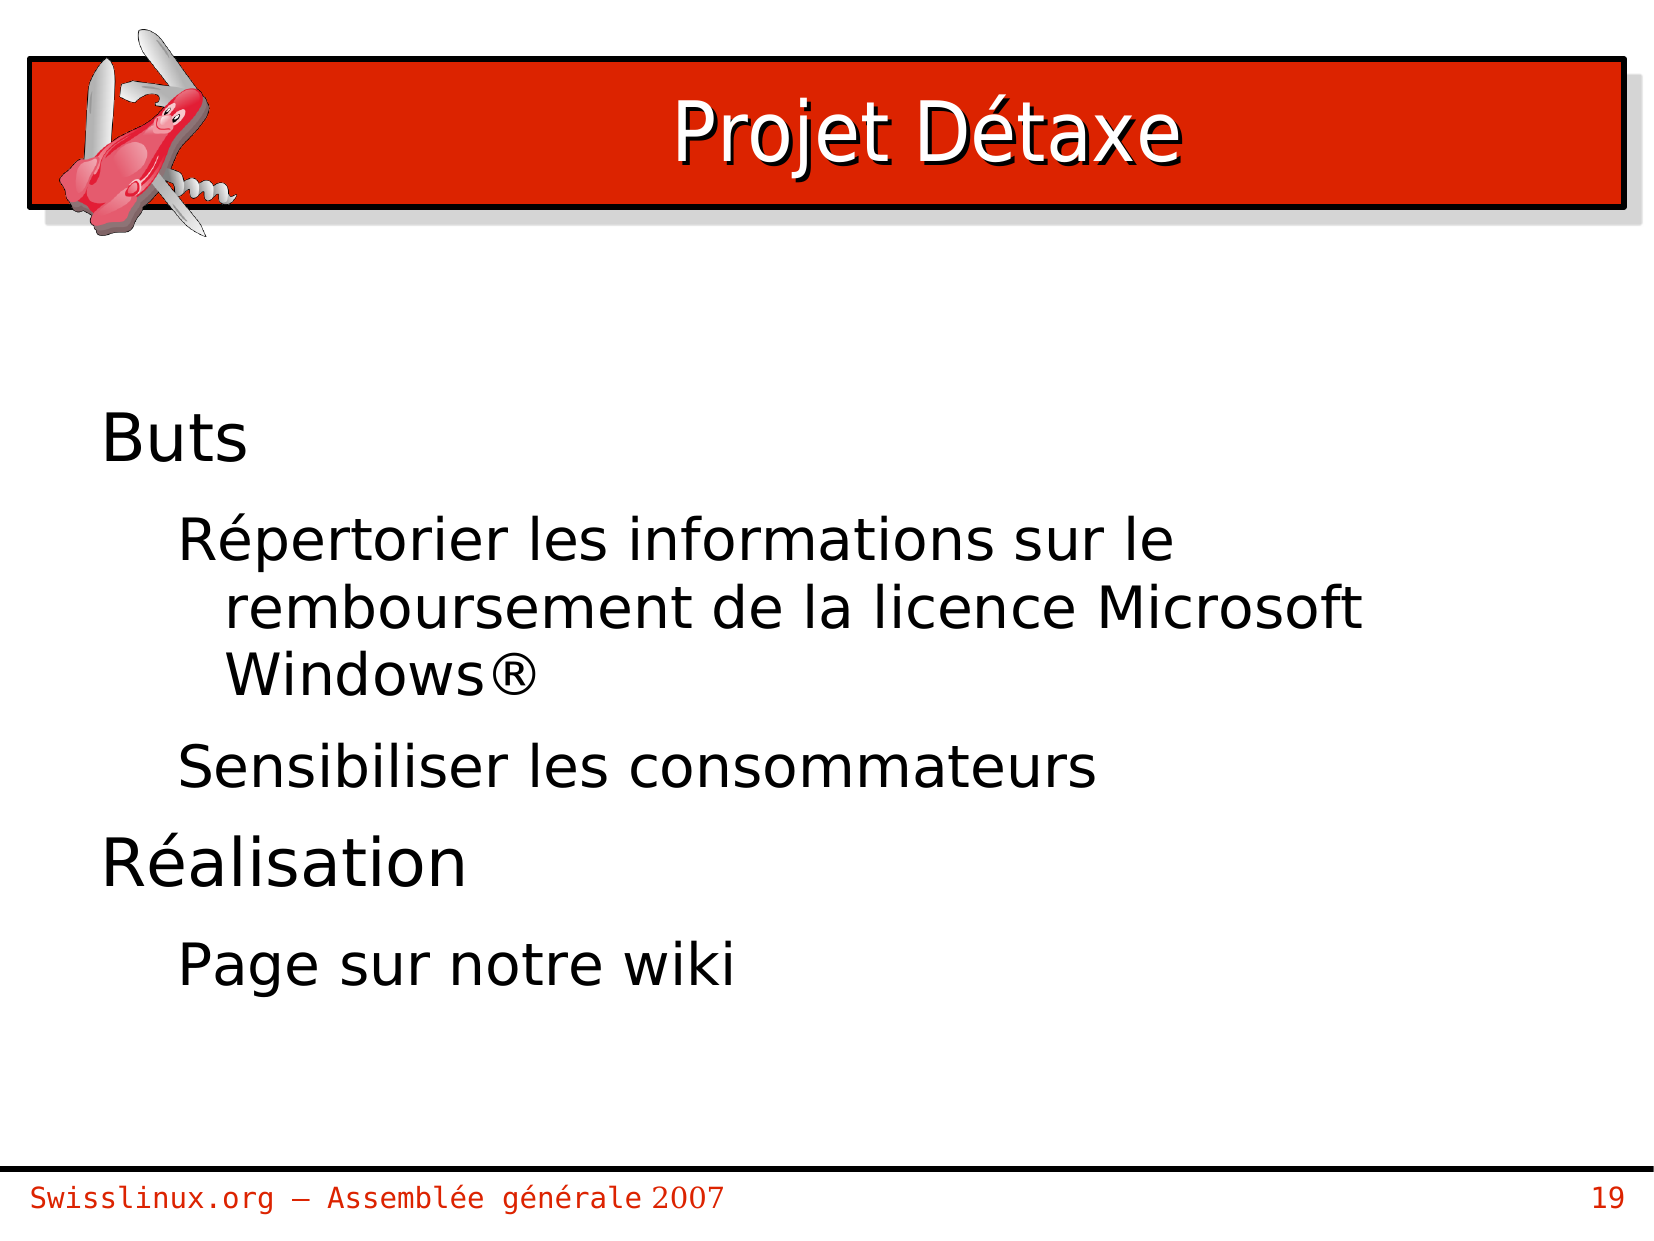

# Projet Détaxe
Buts
Répertorier les informations sur le remboursement de la licence Microsoft Windows®
Sensibiliser les consommateurs
Réalisation
Page sur notre wiki
26 Janvier 2007
19